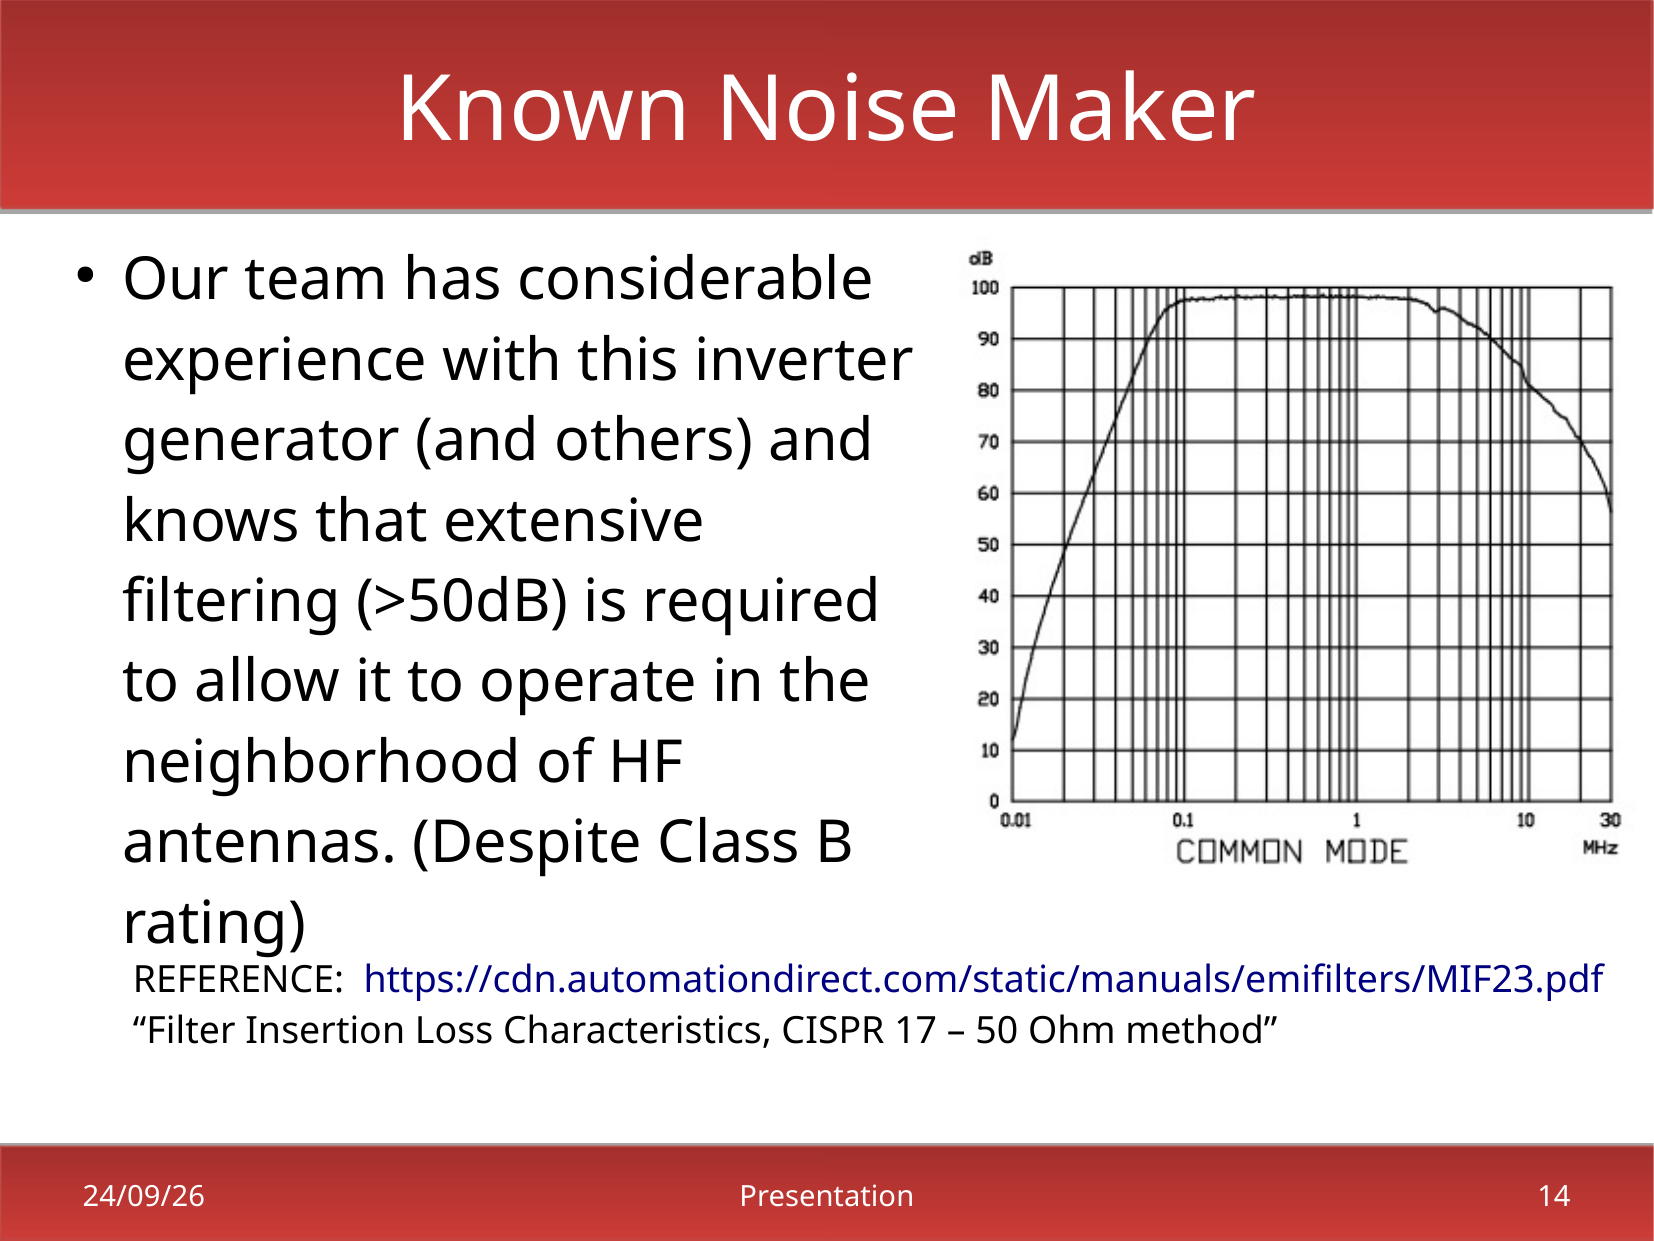

# Known Noise Maker
Our team has considerable experience with this inverter generator (and others) and knows that extensive filtering (>50dB) is required to allow it to operate in the neighborhood of HF antennas. (Despite Class B rating)
REFERENCE: https://cdn.automationdirect.com/static/manuals/emifilters/MIF23.pdf
“Filter Insertion Loss Characteristics, CISPR 17 – 50 Ohm method”
Presentation
14